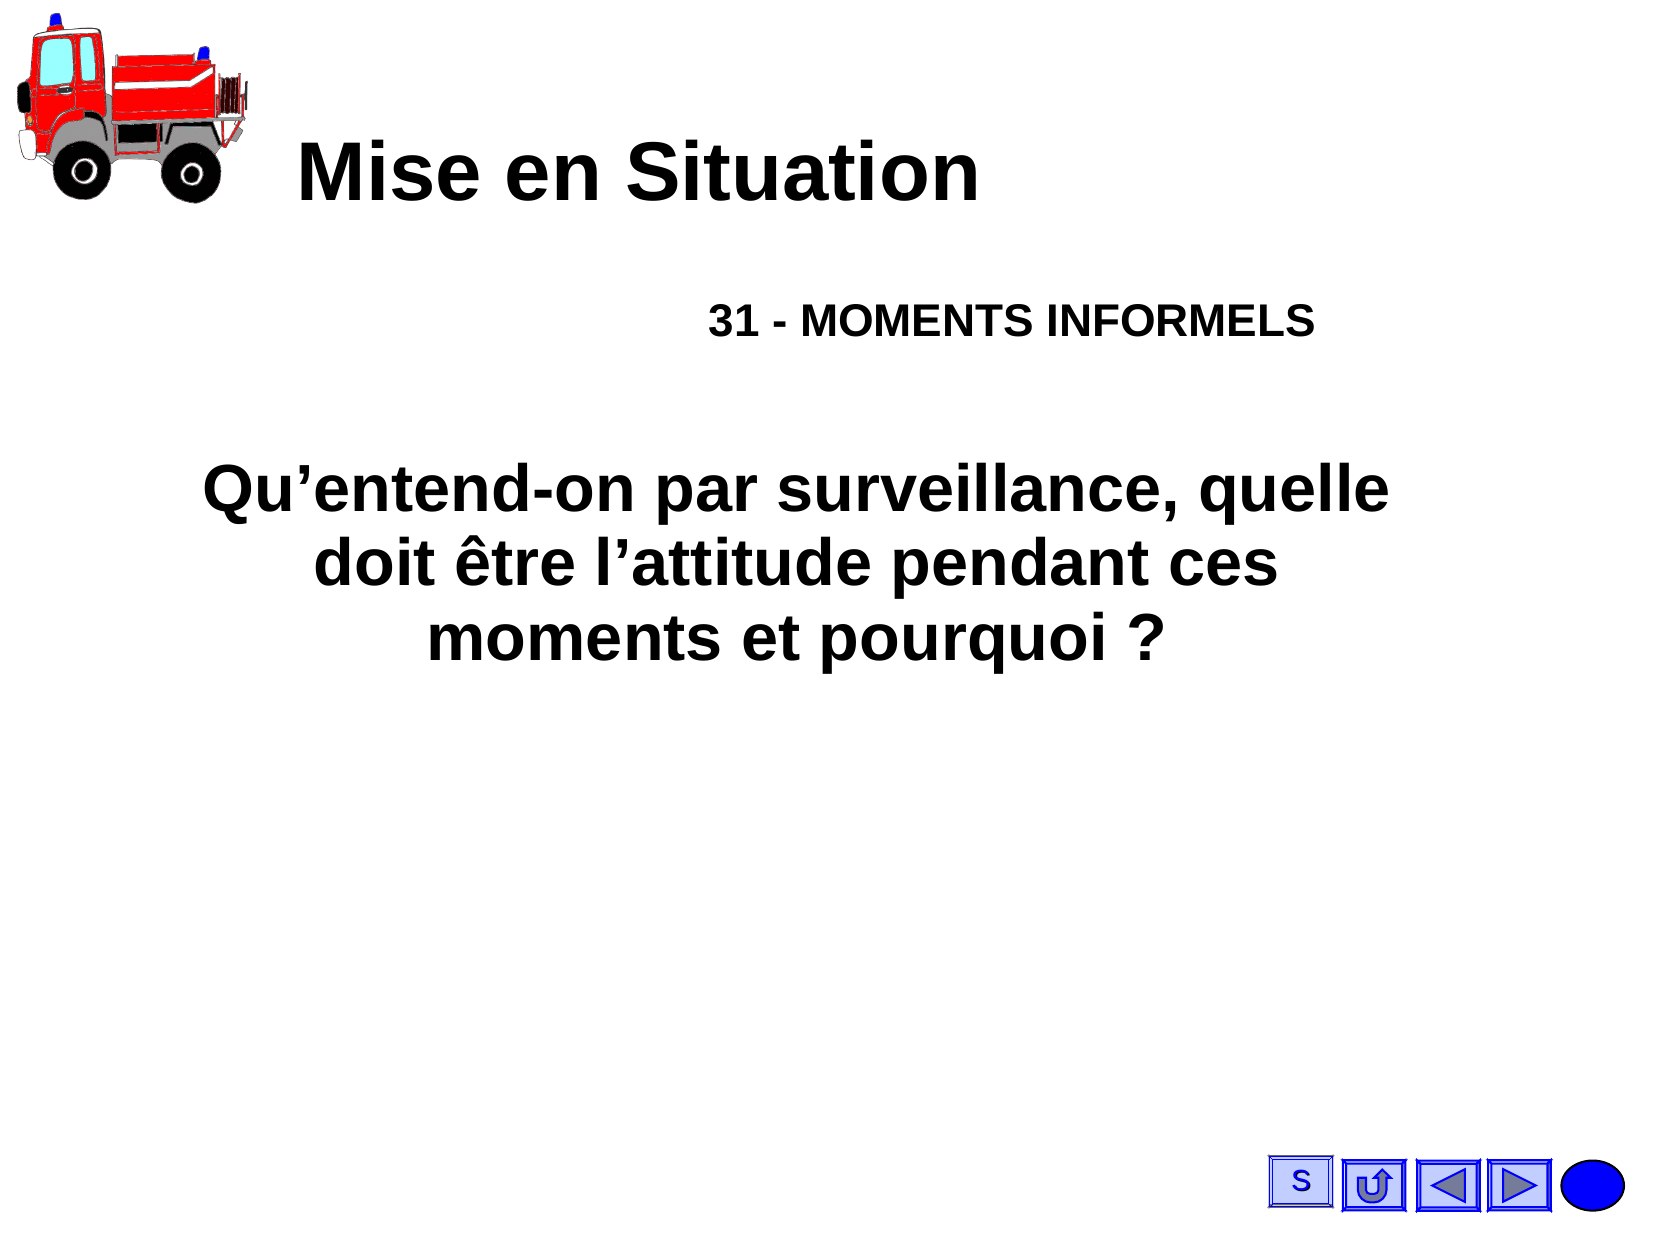

Mise en Situation
31 - MOMENTS INFORMELS
# Qu’entend-on par surveillance, quelle doit être l’attitude pendant ces moments et pourquoi ?